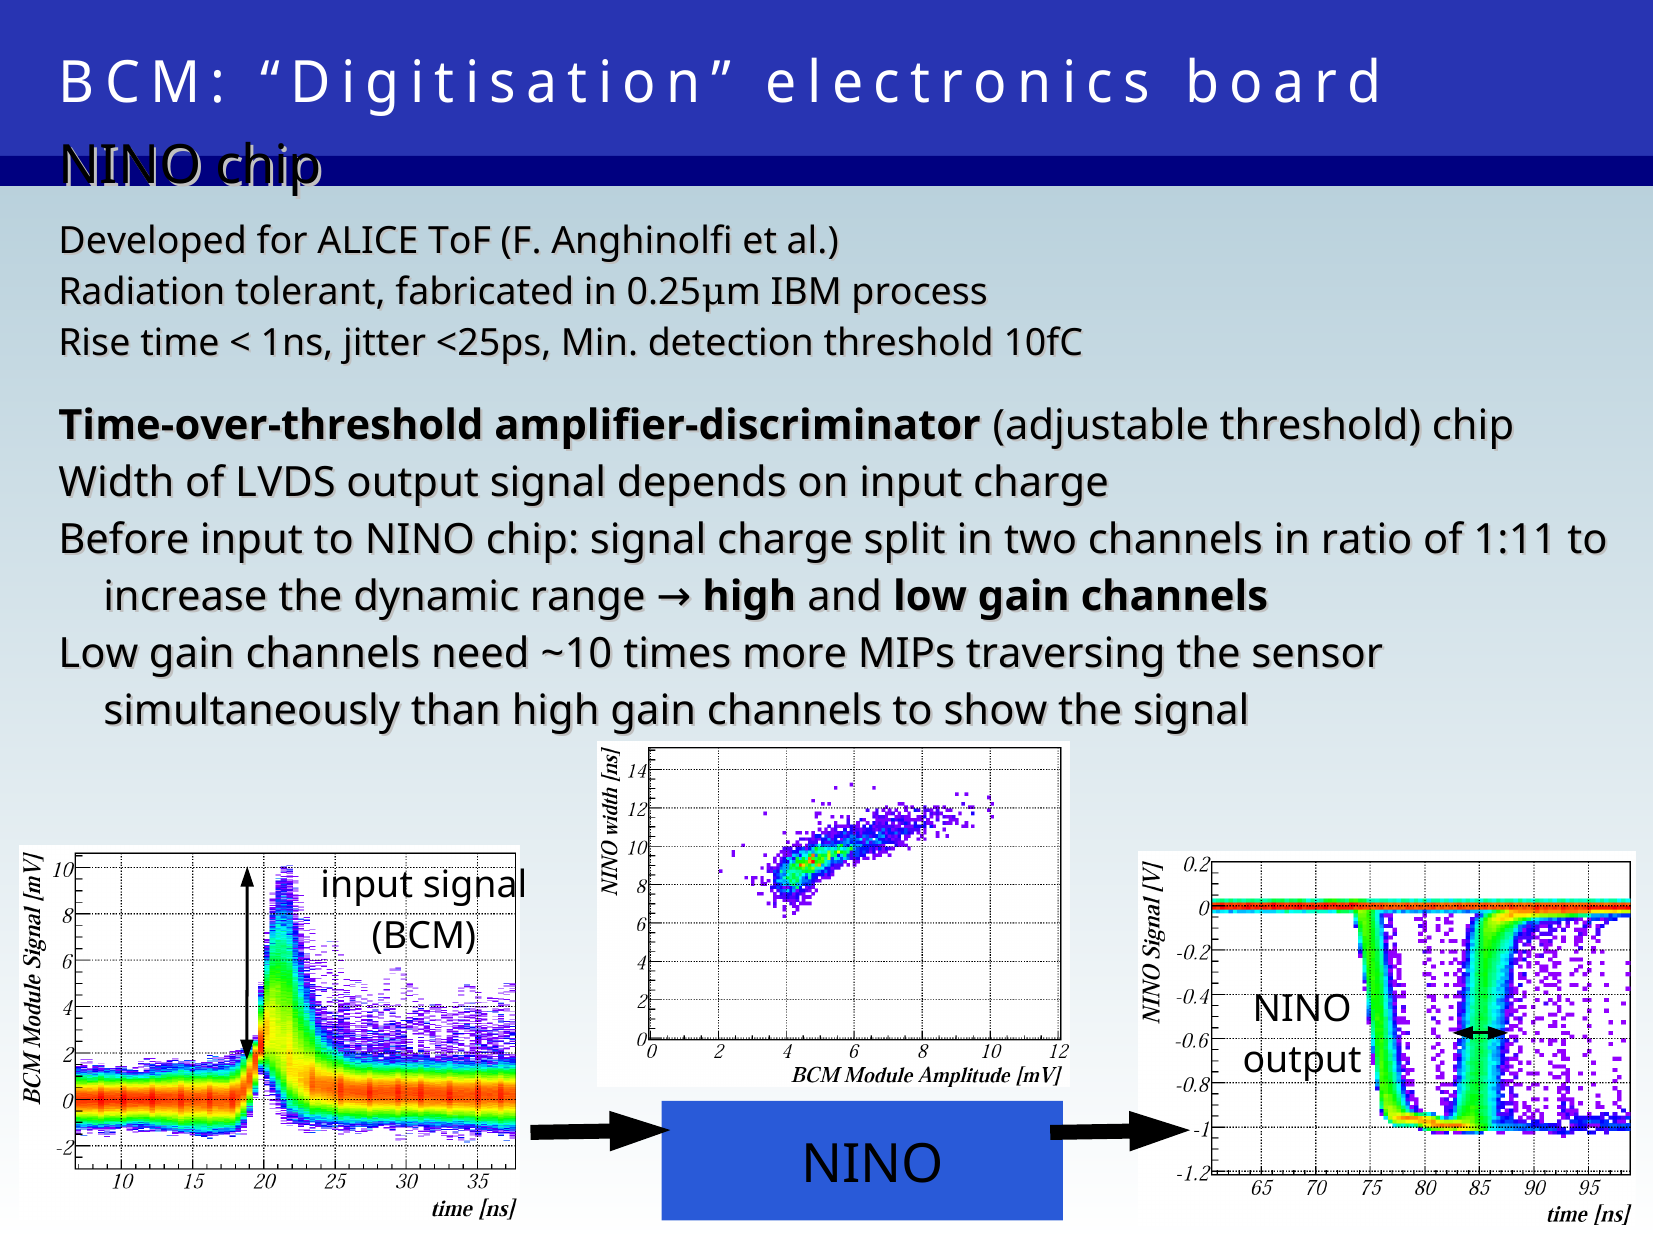

# BCM: “Digitisation” electronics board
NINO chip
Developed for ALICE ToF (F. Anghinolfi et al.)
Radiation tolerant, fabricated in 0.25μm IBM process
Rise time < 1ns, jitter <25ps, Min. detection threshold 10fC
Time-over-threshold amplifier-discriminator (adjustable threshold) chip
Width of LVDS output signal depends on input charge
Before input to NINO chip: signal charge split in two channels in ratio of 1:11 to increase the dynamic range → high and low gain channels
Low gain channels need ~10 times more MIPs traversing the sensor simultaneously than high gain channels to show the signal
input signal
(BCM)
NINO
output
NINO
11